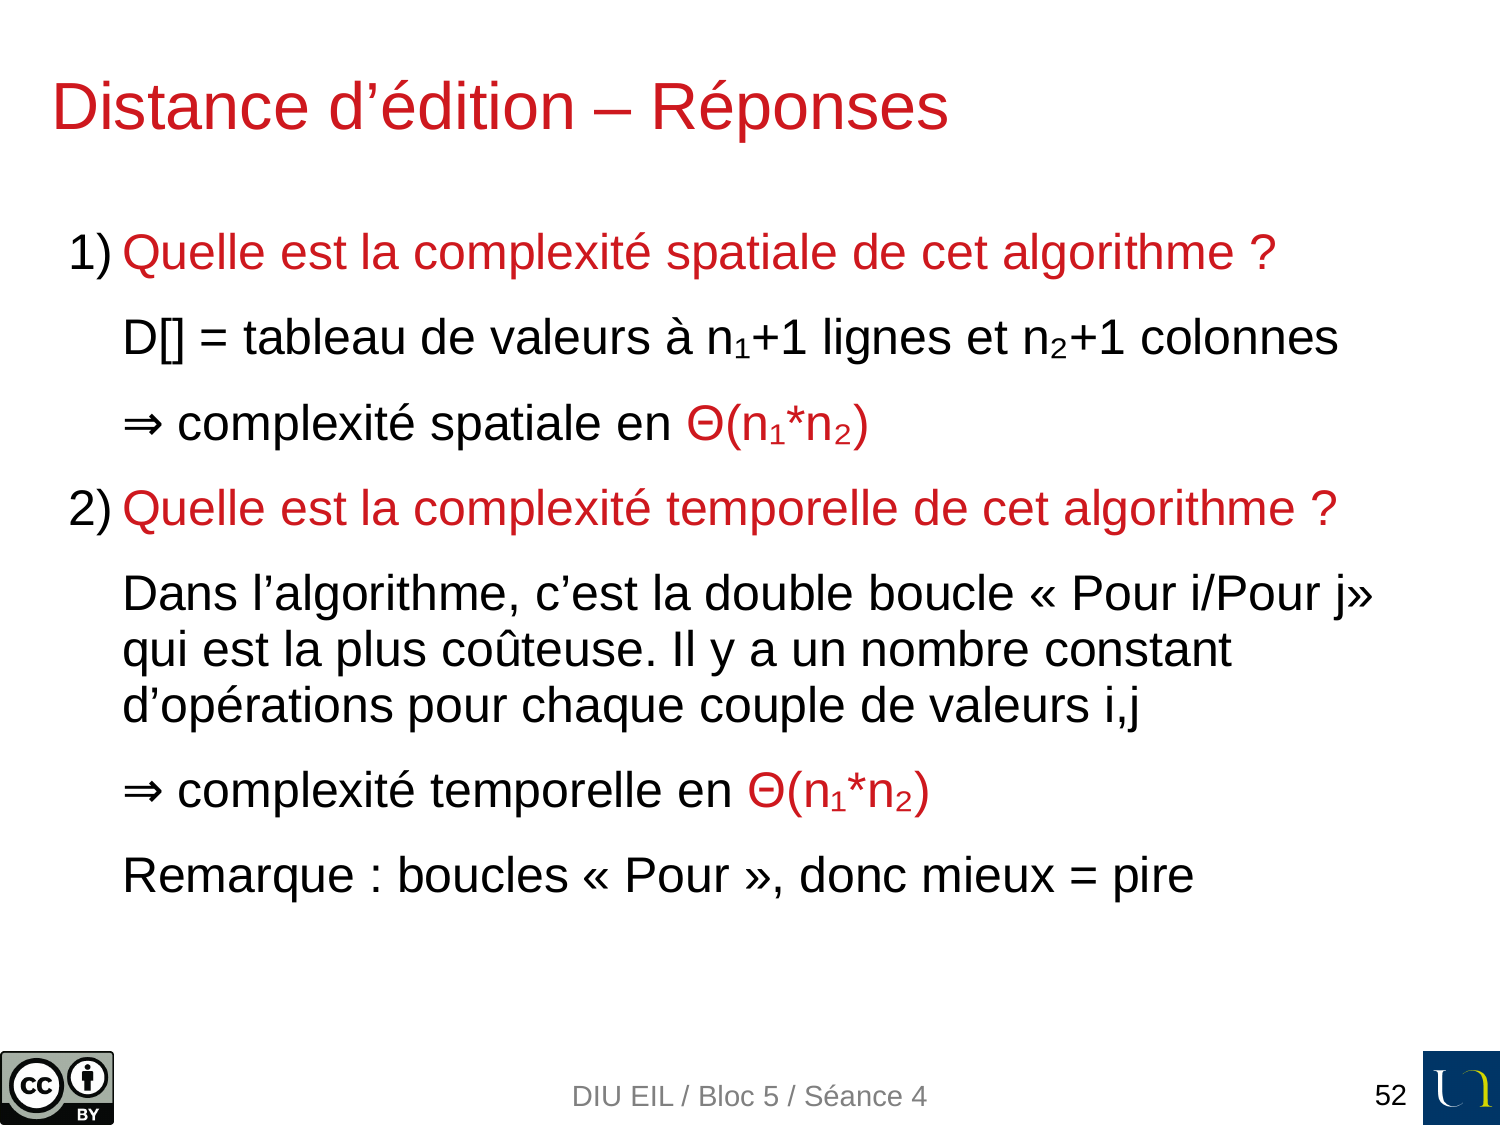

# Distance d’édition – Réponses
Quelle est la complexité spatiale de cet algorithme ?
D[] = tableau de valeurs à n₁+1 lignes et n₂+1 colonnes
⇒ complexité spatiale en Θ(n₁*n₂)
Quelle est la complexité temporelle de cet algorithme ?
Dans l’algorithme, c’est la double boucle « Pour i/Pour j» qui est la plus coûteuse. Il y a un nombre constant d’opérations pour chaque couple de valeurs i,j
⇒ complexité temporelle en Θ(n₁*n₂)
Remarque : boucles « Pour », donc mieux = pire
52